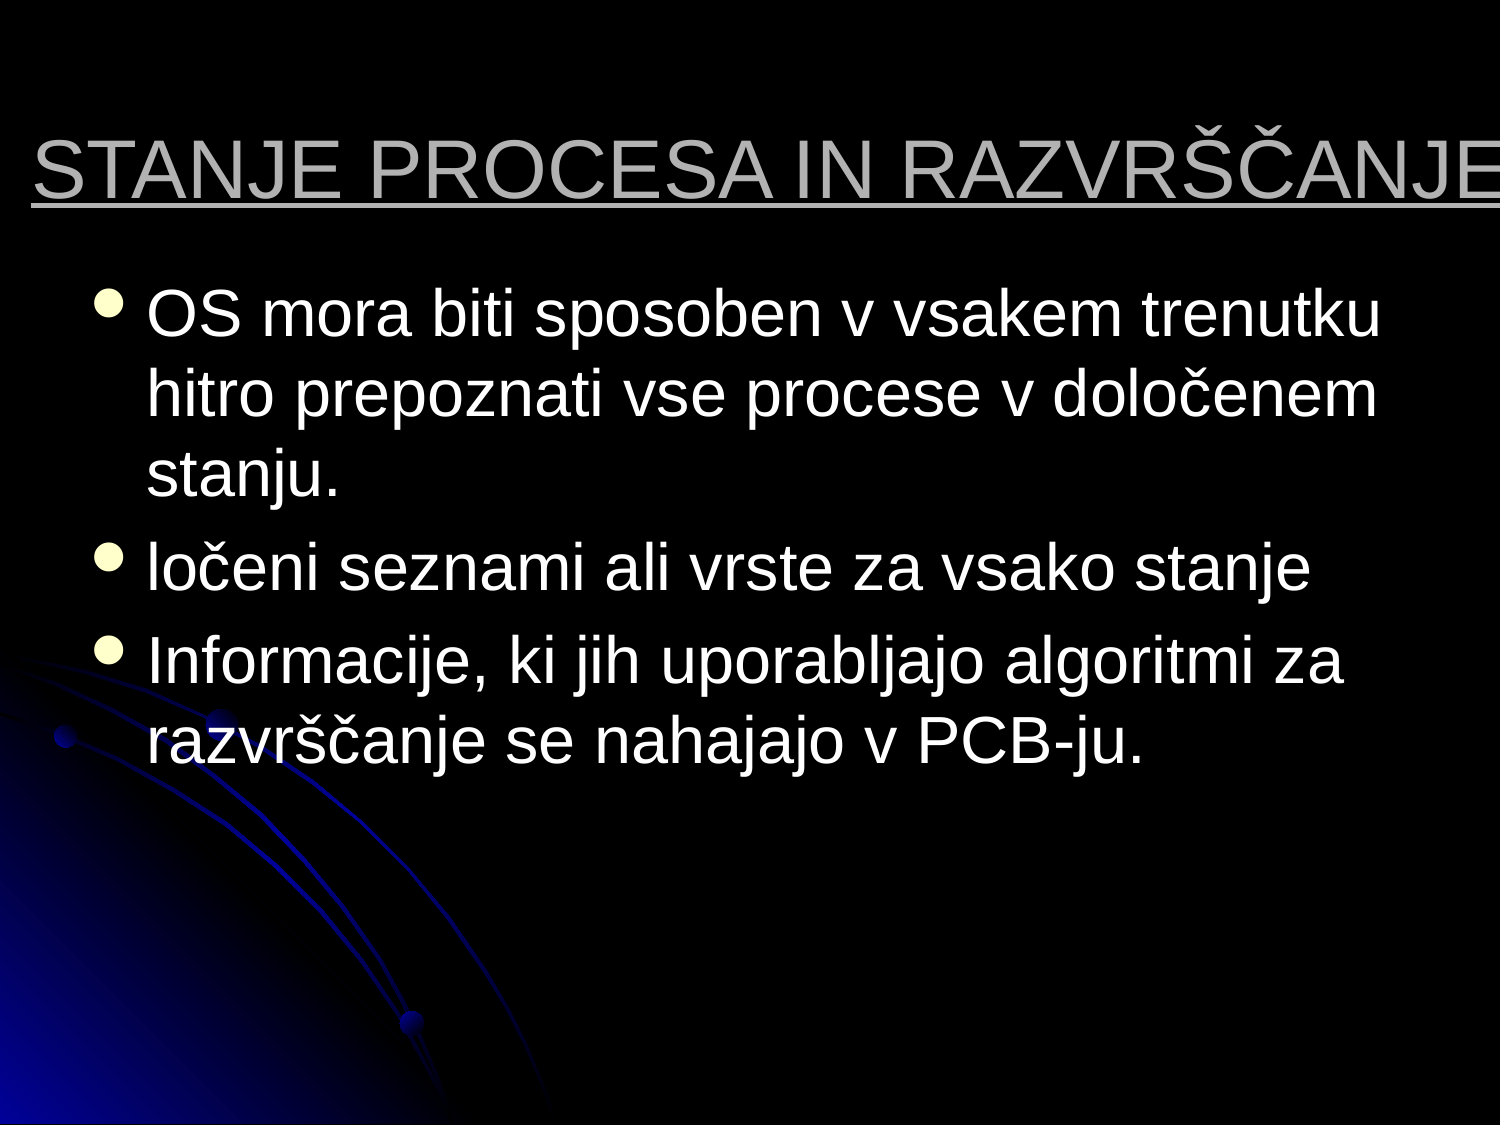

# STANJE PROCESA IN RAZVRŠČANJE
OS mora biti sposoben v vsakem trenutku hitro prepoznati vse procese v določenem stanju.
ločeni seznami ali vrste za vsako stanje
Informacije, ki jih uporabljajo algoritmi za razvrščanje se nahajajo v PCB-ju.